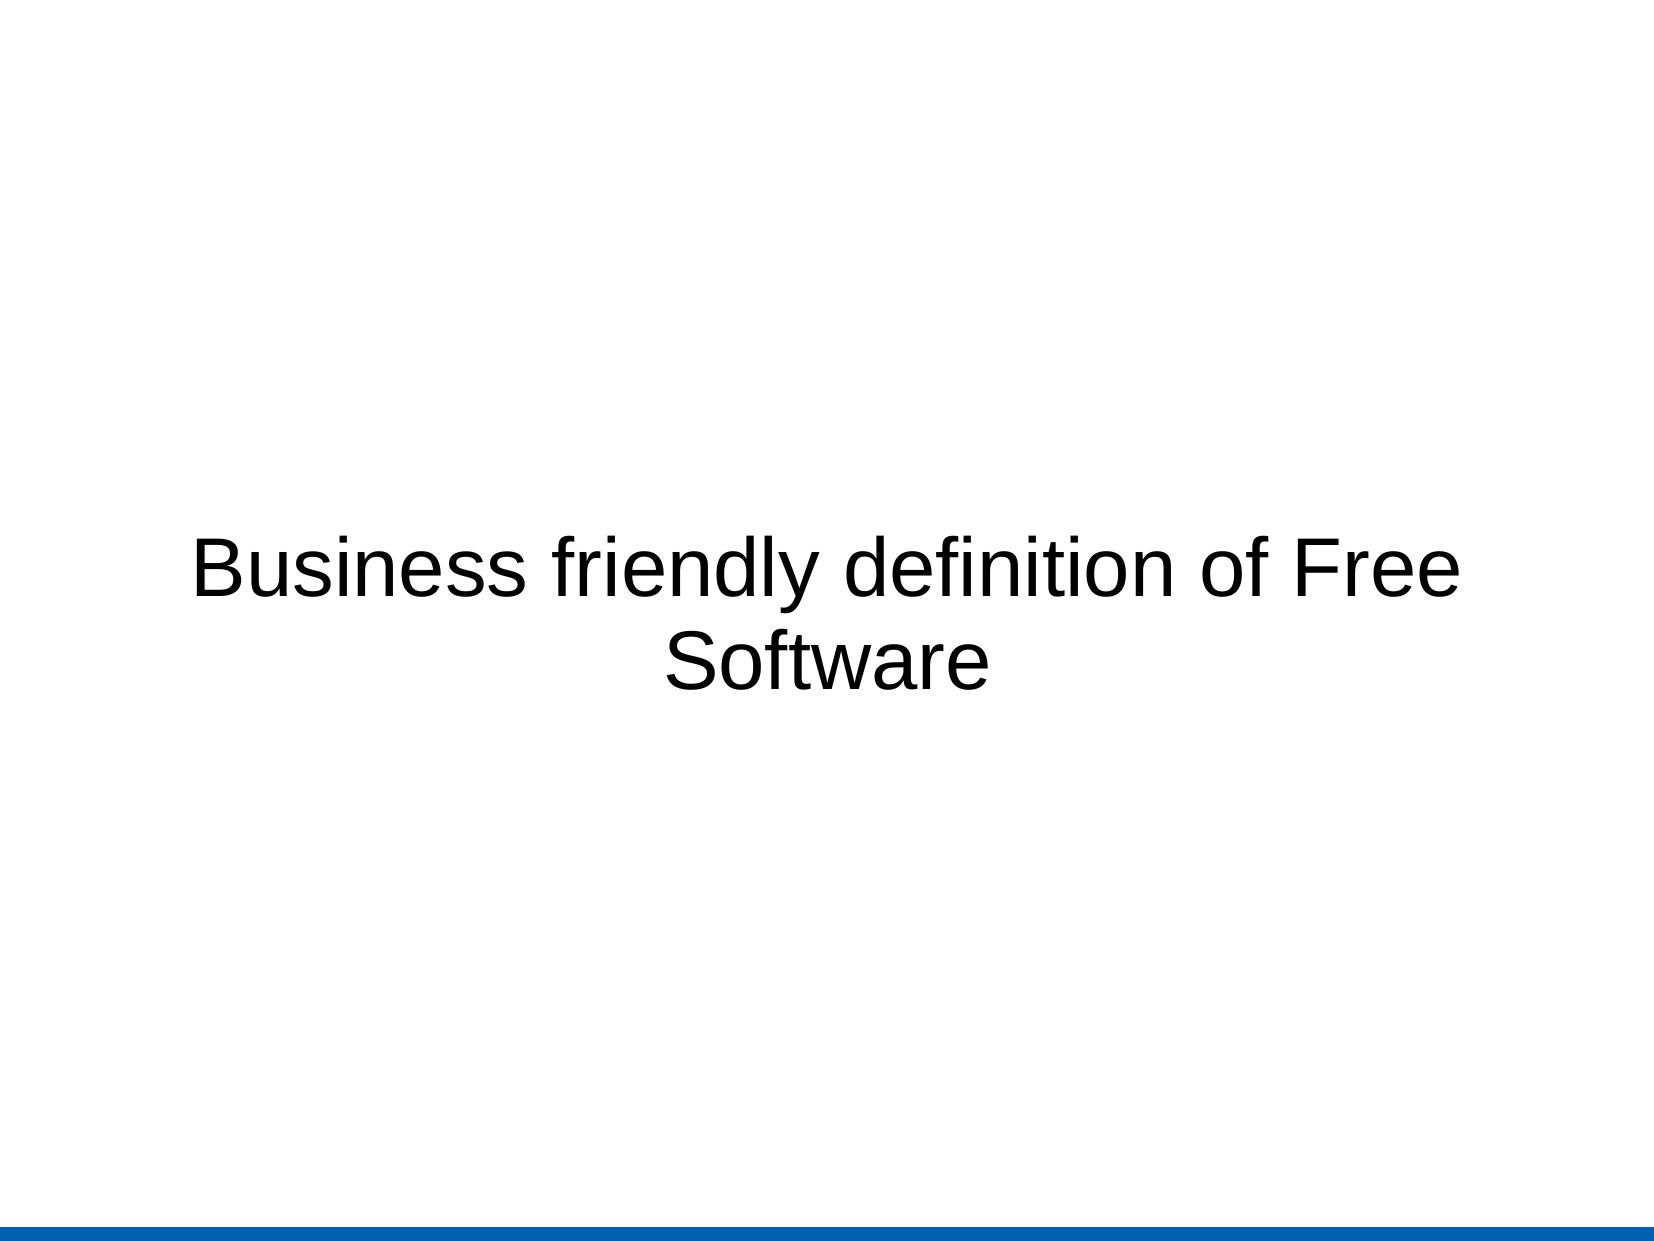

# Business friendly definition of Free Software